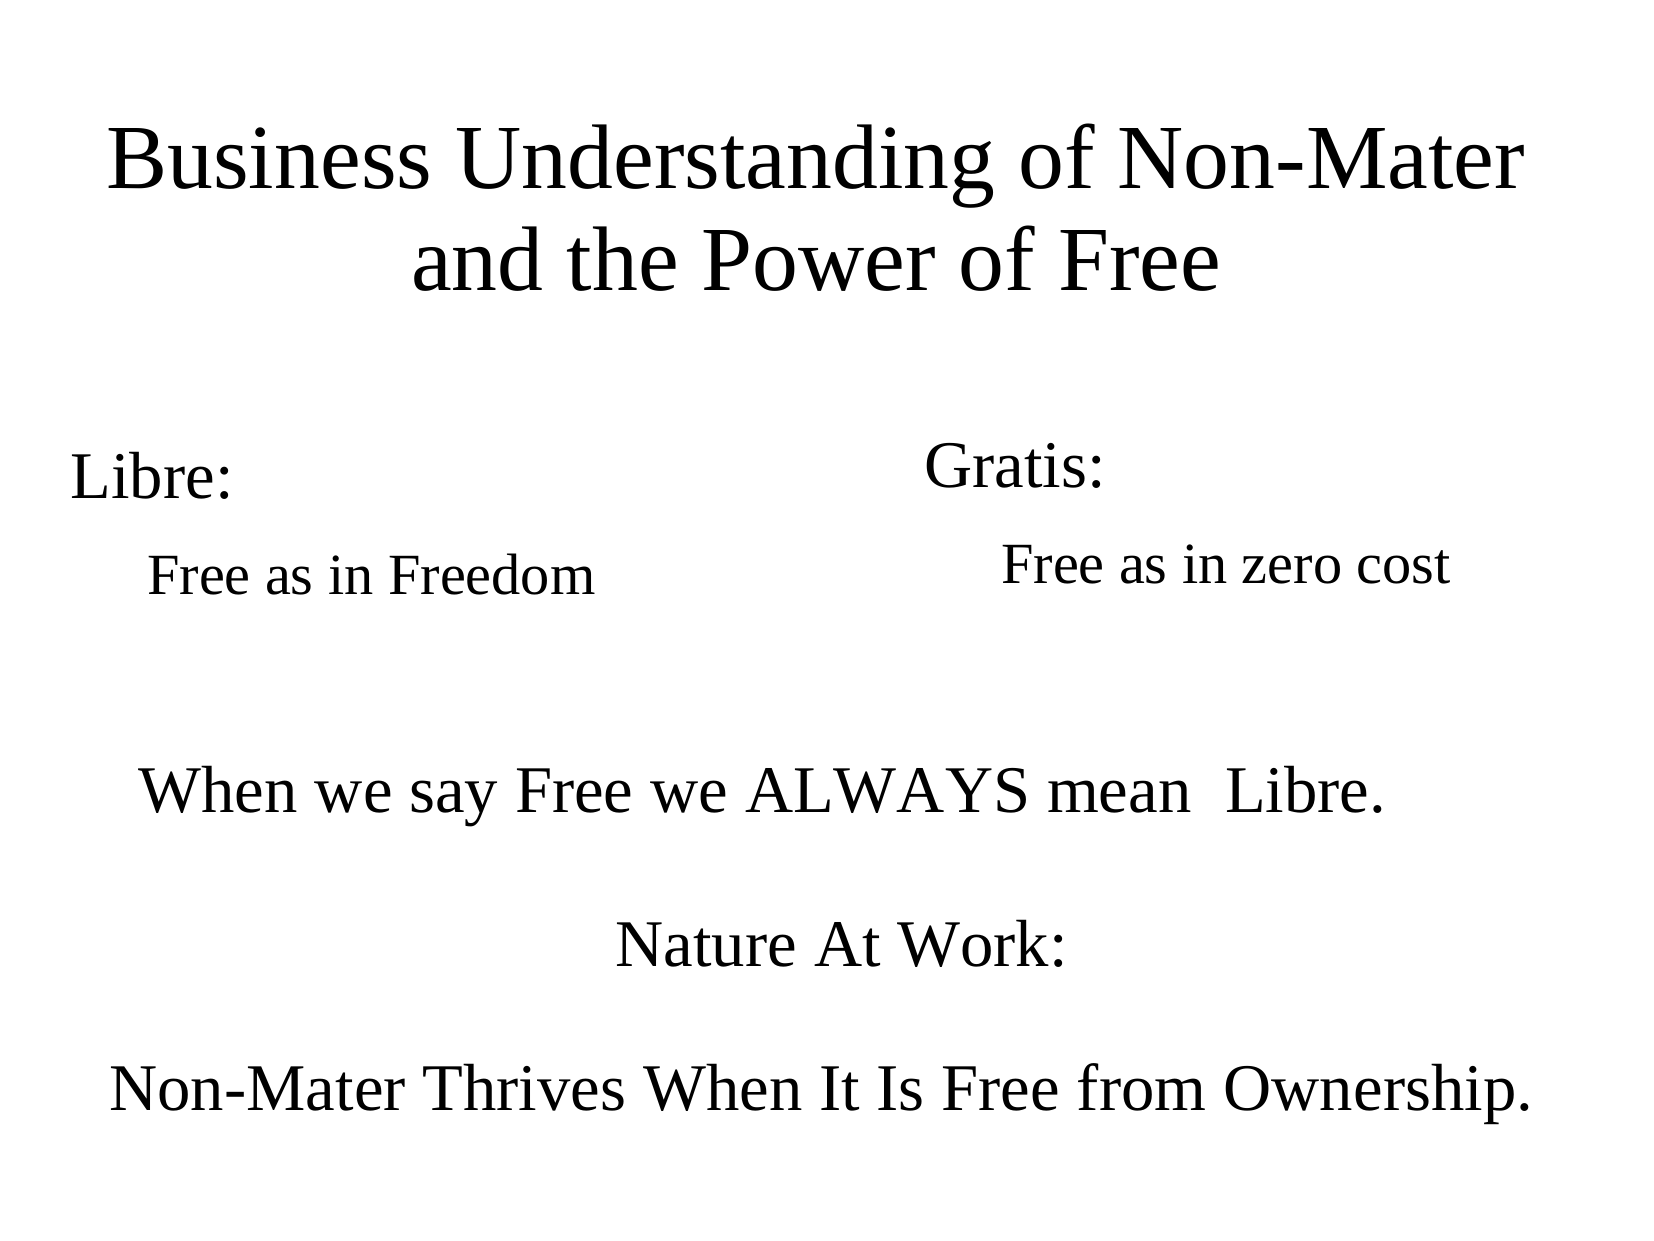

# Business Understanding of Non-Mater and the Power of Free
Gratis:
Free as in zero cost
Libre:
Free as in Freedom
 When we say Free we ALWAYS mean Libre.
Nature At Work:
 Non-Mater Thrives When It Is Free from Ownership.